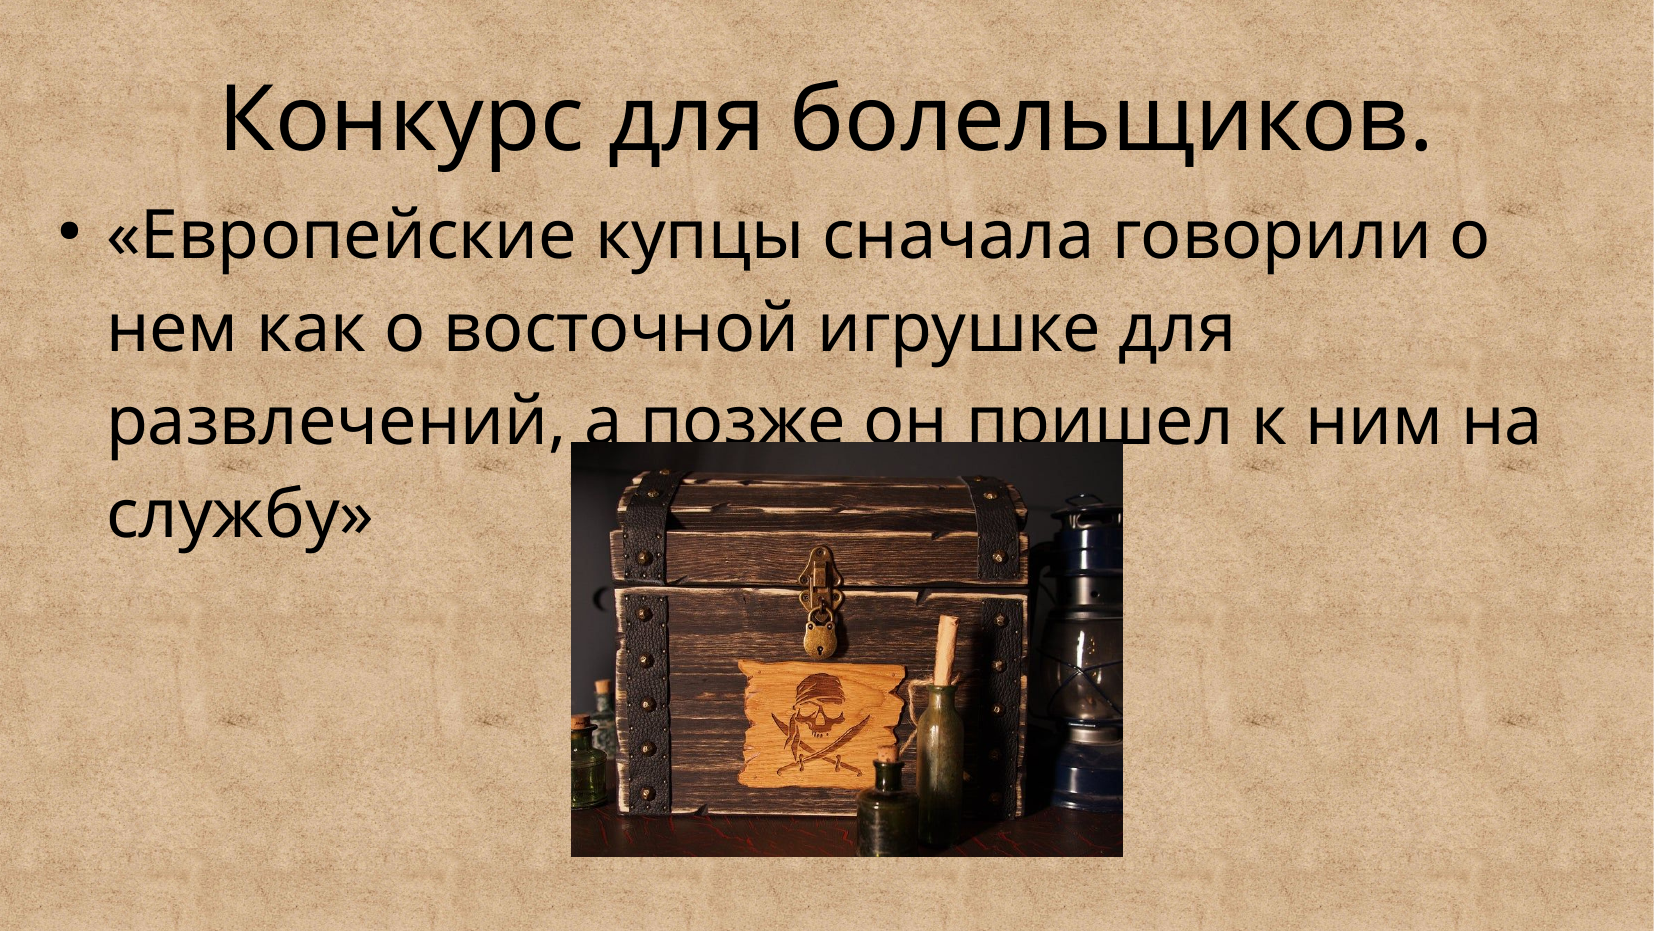

# Конкурс для болельщиков.
«Европейские купцы сначала говорили о нем как о восточной игрушке для развлечений, а позже он пришел к ним на службу»